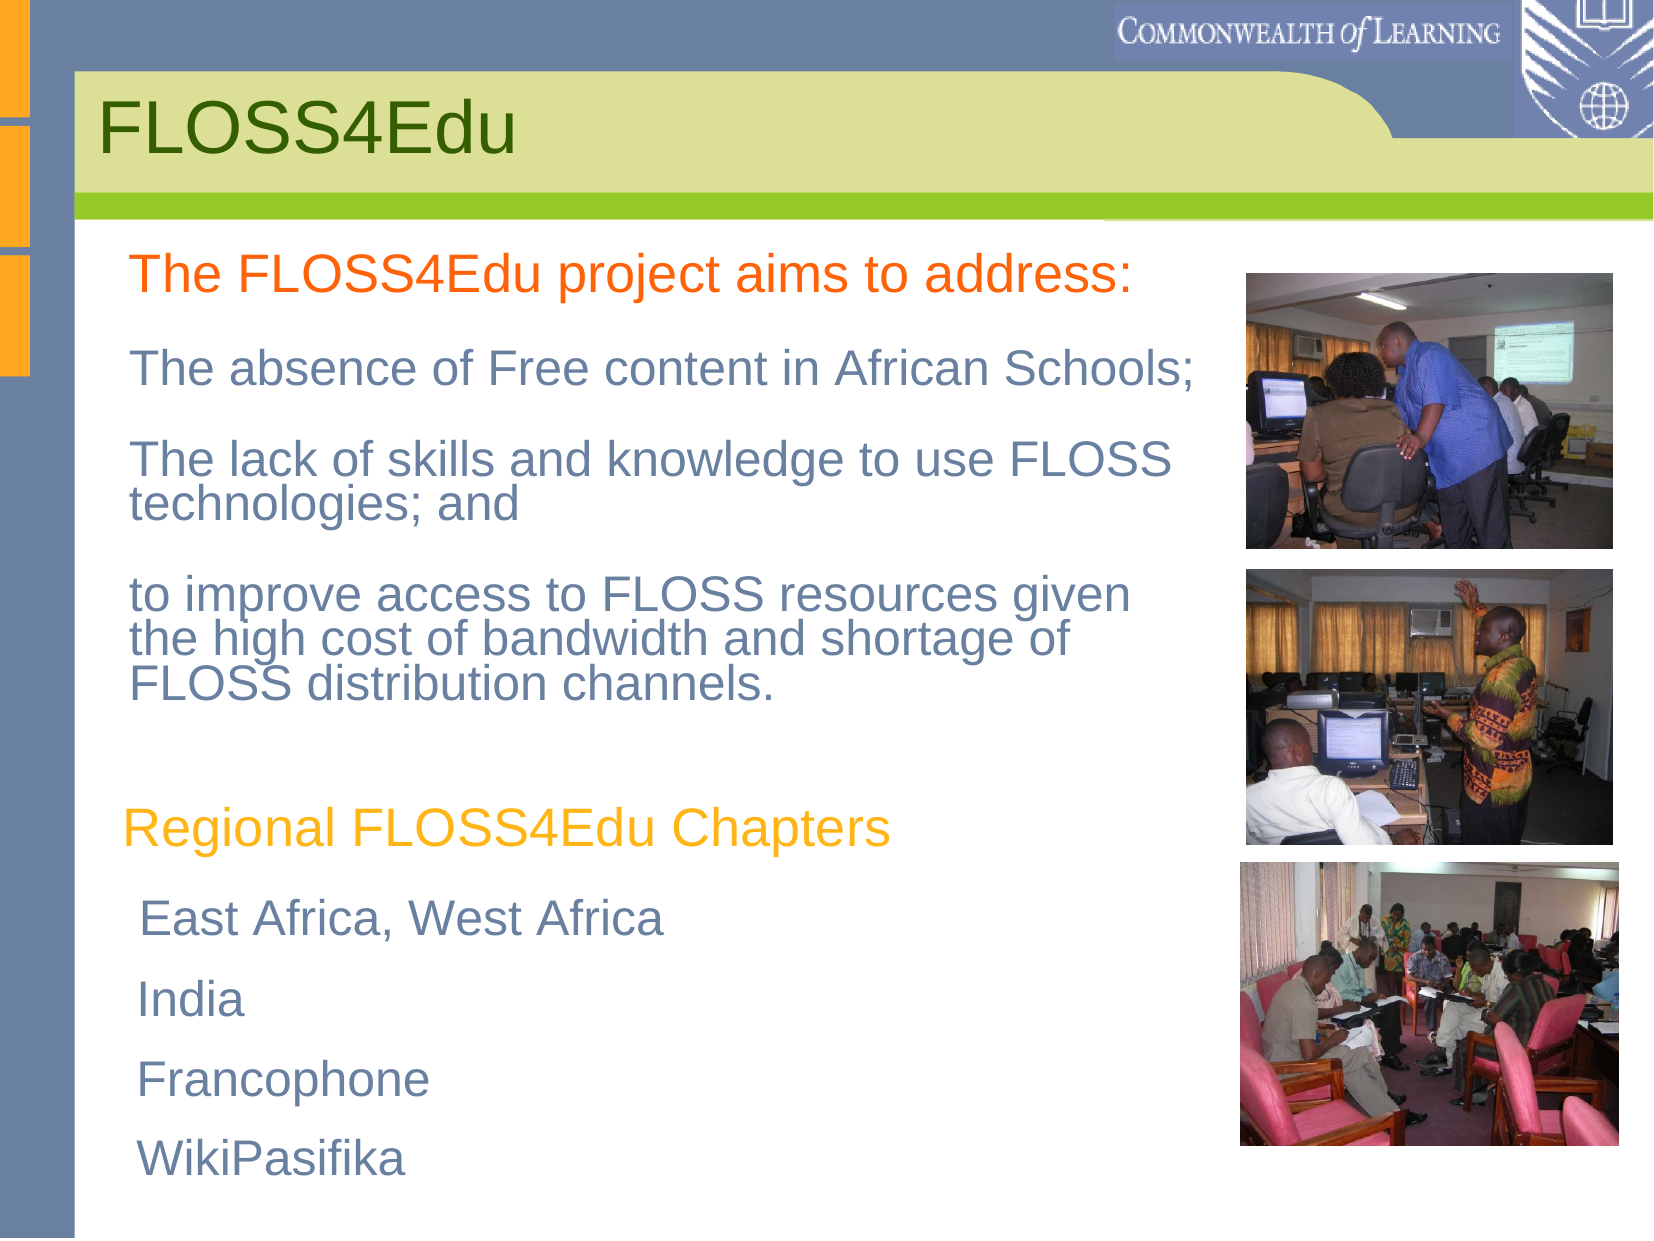

FLOSS4Edu
The FLOSS4Edu project aims to address:
The absence of Free content in African Schools;
The lack of skills and knowledge to use FLOSS technologies; and
to improve access to FLOSS resources given the high cost of bandwidth and shortage of FLOSS distribution channels.
Regional FLOSS4Edu Chapters
 East Africa, West Africa‏
 India‏
 Francophone
 WikiPasifika